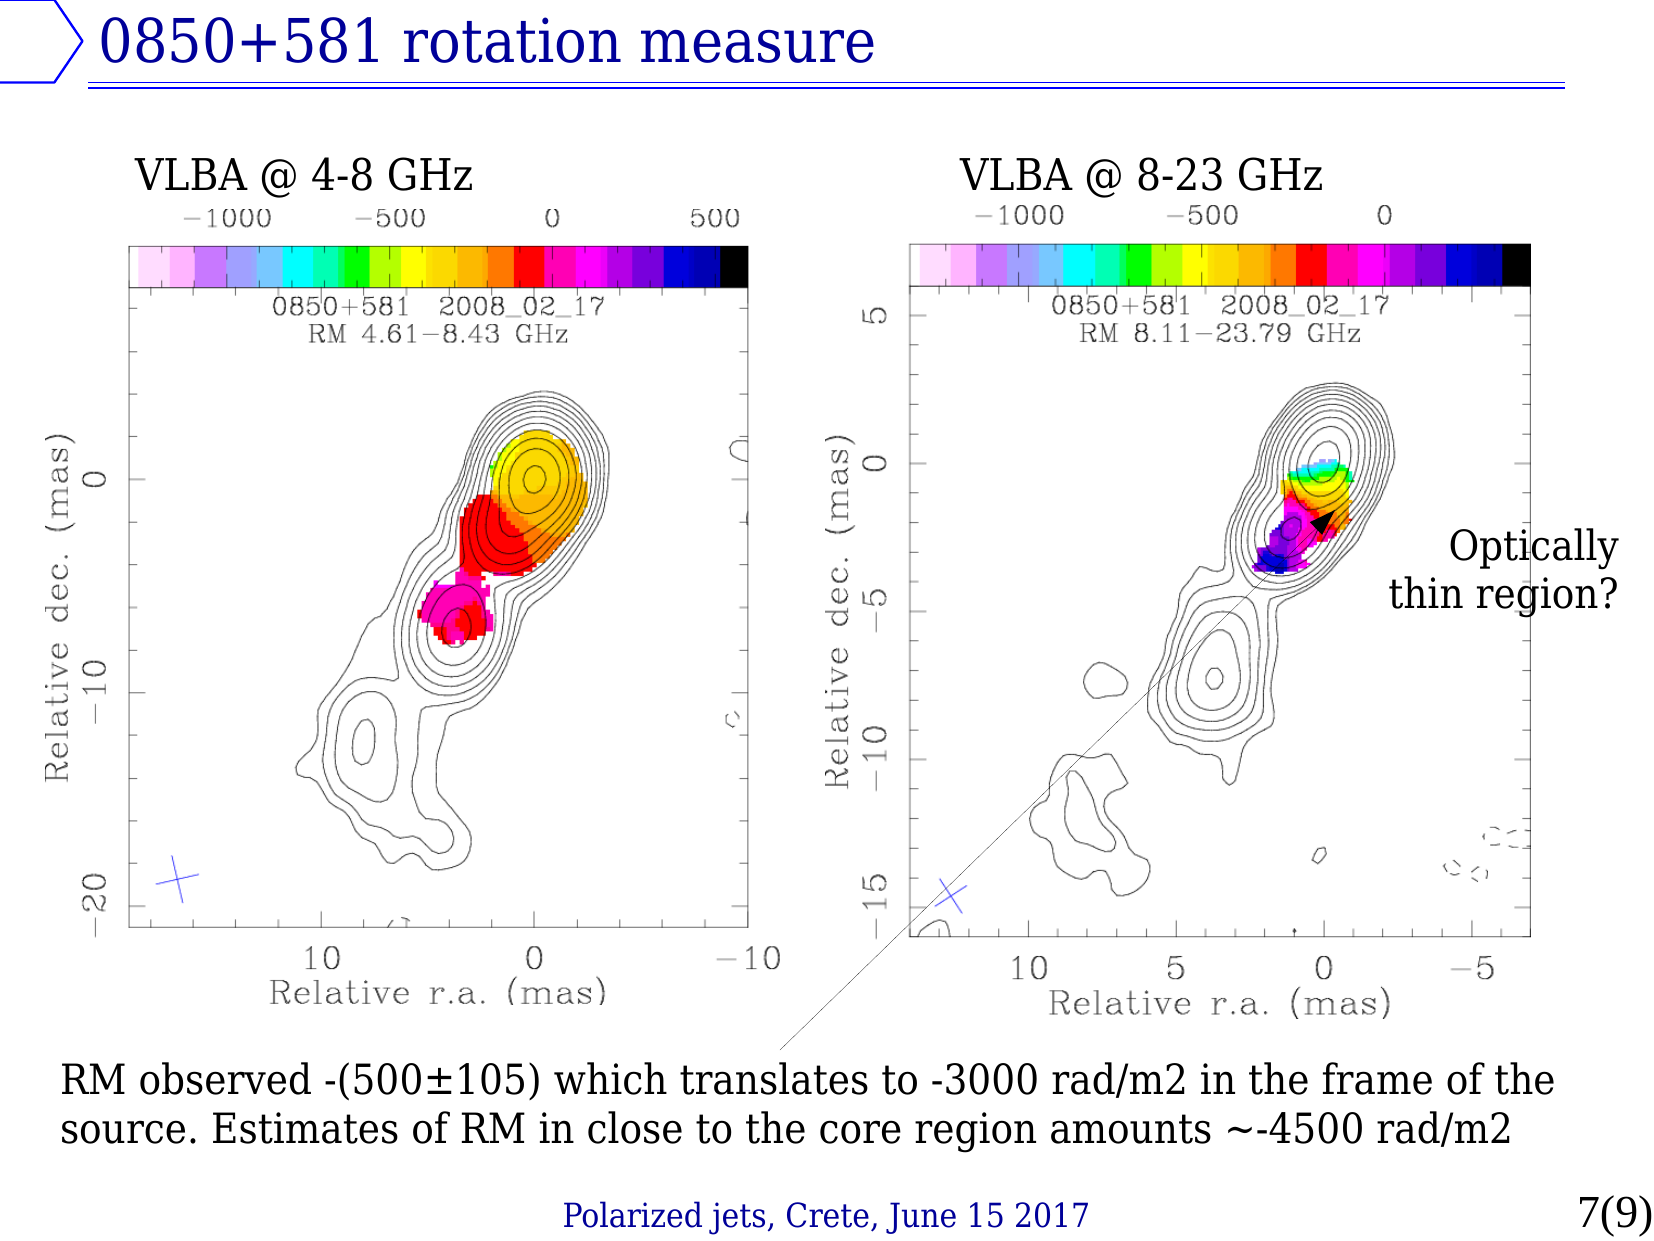

0850+581 rotation measure
VLBA @ 4-8 GHz
VLBA @ 8-23 GHz
Optically
thin region?
RM observed -(500±105) which translates to -3000 rad/m2 in the frame of the source. Estimates of RM in close to the core region amounts ~-4500 rad/m2
# 7(9)
Polarized jets, Crete, June 15 2017